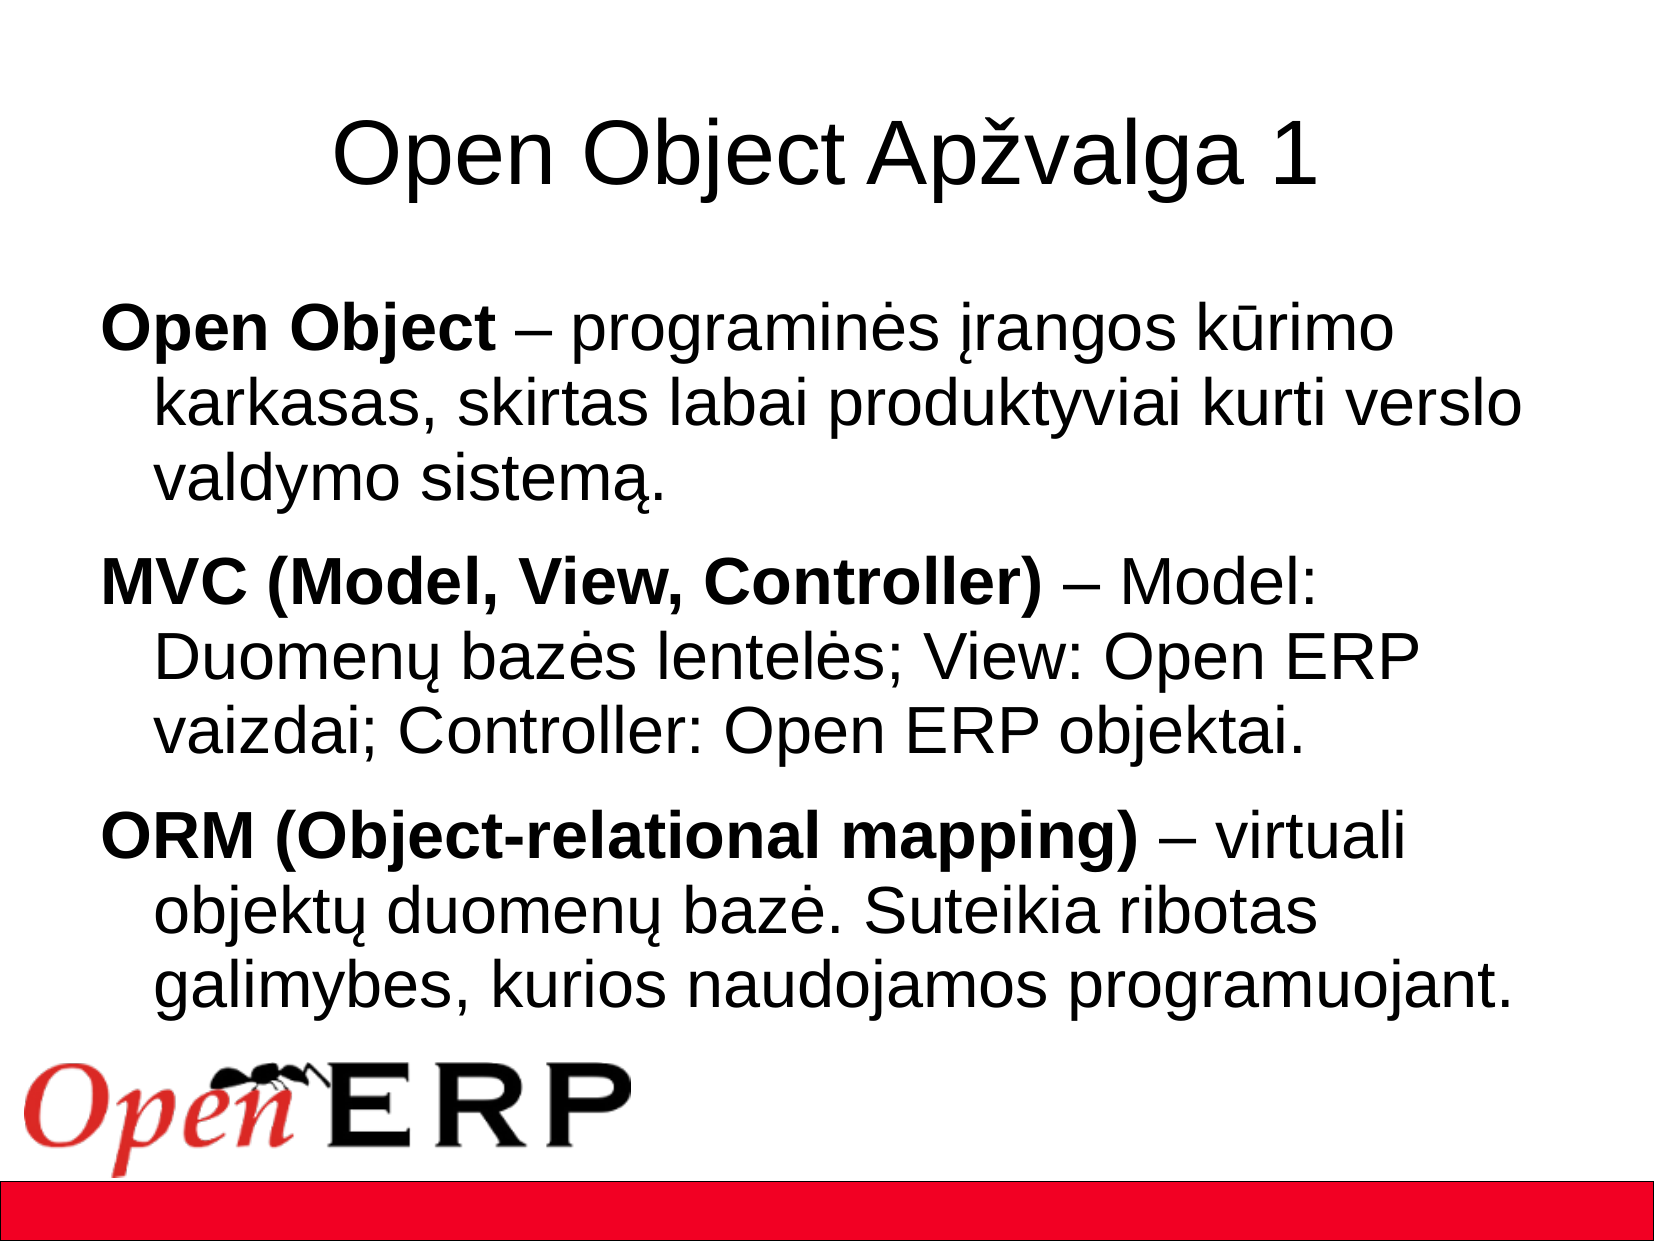

# Open Object Apžvalga 1
Open Object – programinės įrangos kūrimo karkasas, skirtas labai produktyviai kurti verslo valdymo sistemą.
MVC (Model, View, Controller) – Model: Duomenų bazės lentelės; View: Open ERP vaizdai; Controller: Open ERP objektai.
ORM (Object-relational mapping) – virtuali objektų duomenų bazė. Suteikia ribotas galimybes, kurios naudojamos programuojant.